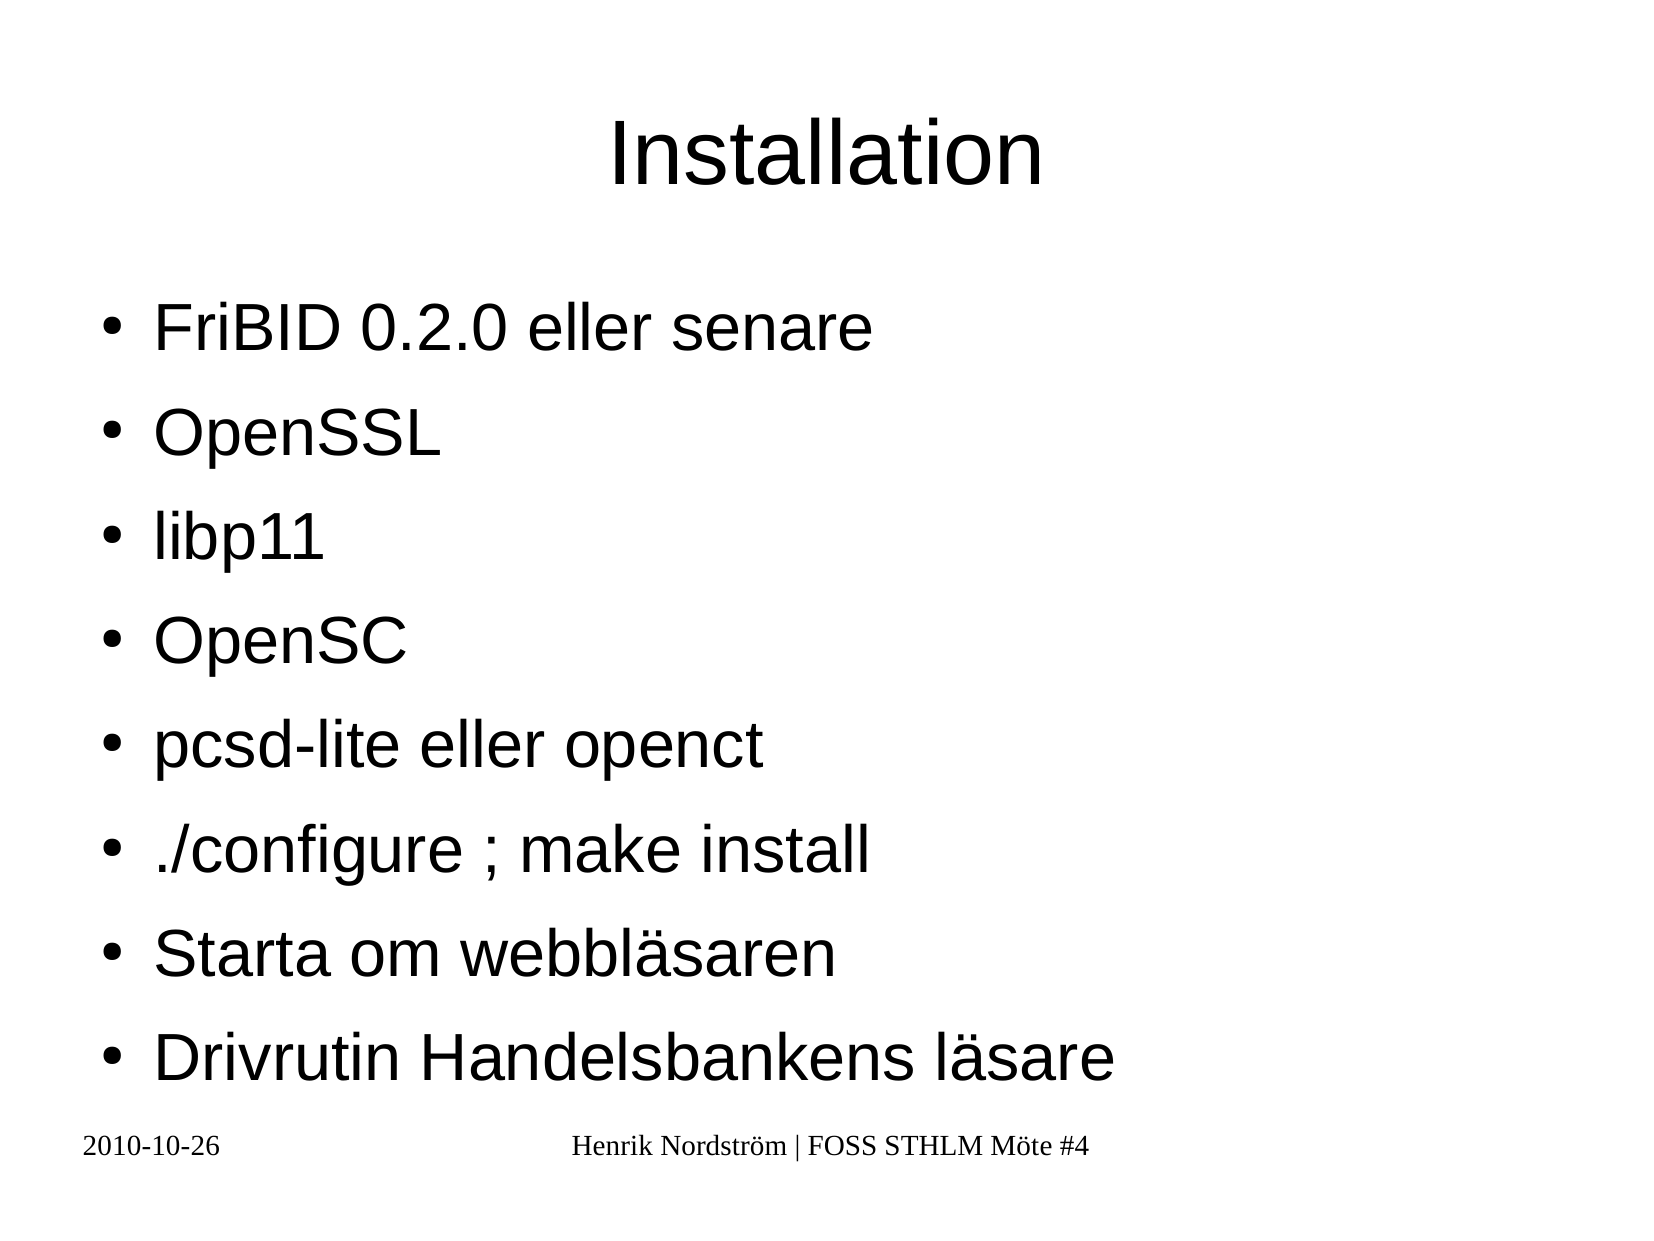

# Installation
FriBID 0.2.0 eller senare
OpenSSL
libp11
OpenSC
pcsd-lite eller openct
./configure ; make install
Starta om webbläsaren
Drivrutin Handelsbankens läsare
2010-10-26
Henrik Nordström | FOSS STHLM Möte #4